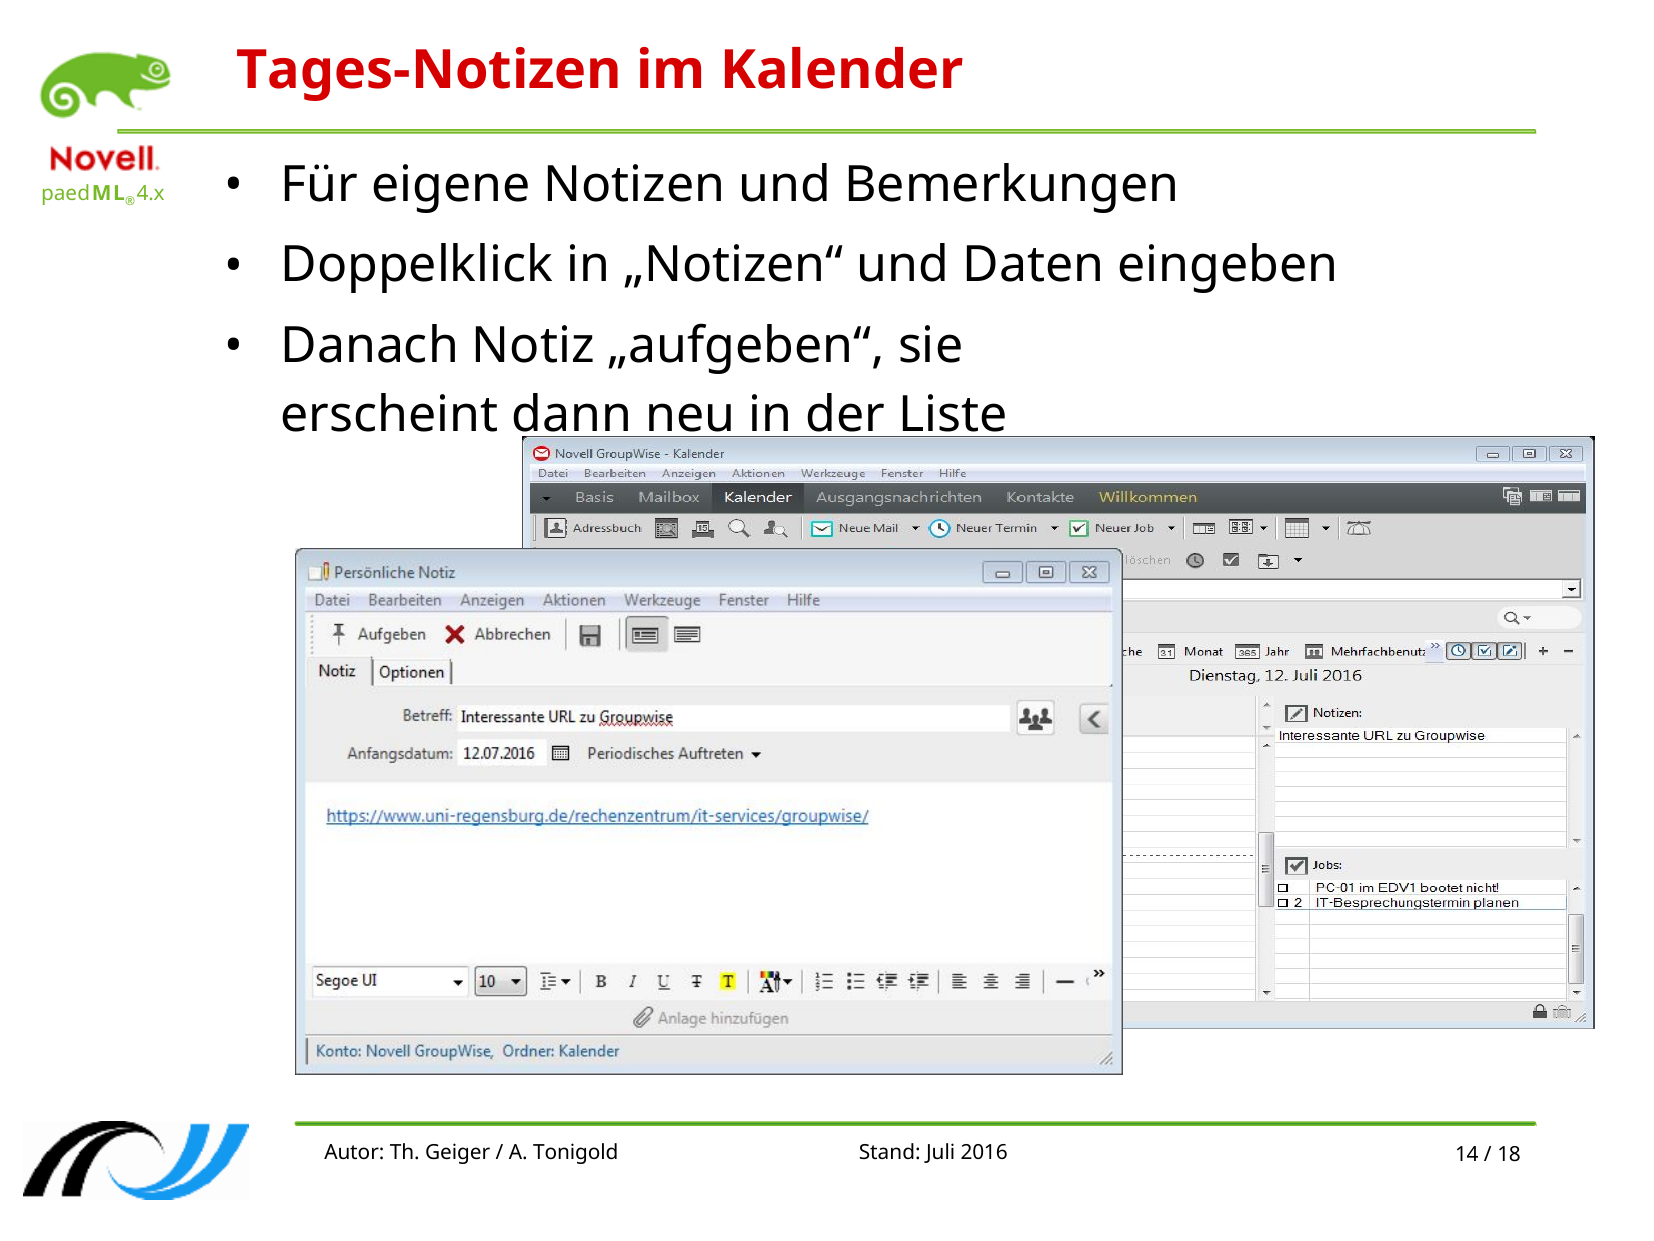

# Tages-Notizen im Kalender
Für eigene Notizen und Bemerkungen
Doppelklick in „Notizen“ und Daten eingeben
Danach Notiz „aufgeben“, sie
erscheint dann neu in der Liste
Autor: Th. Geiger / A. Tonigold
Juli 2016
14